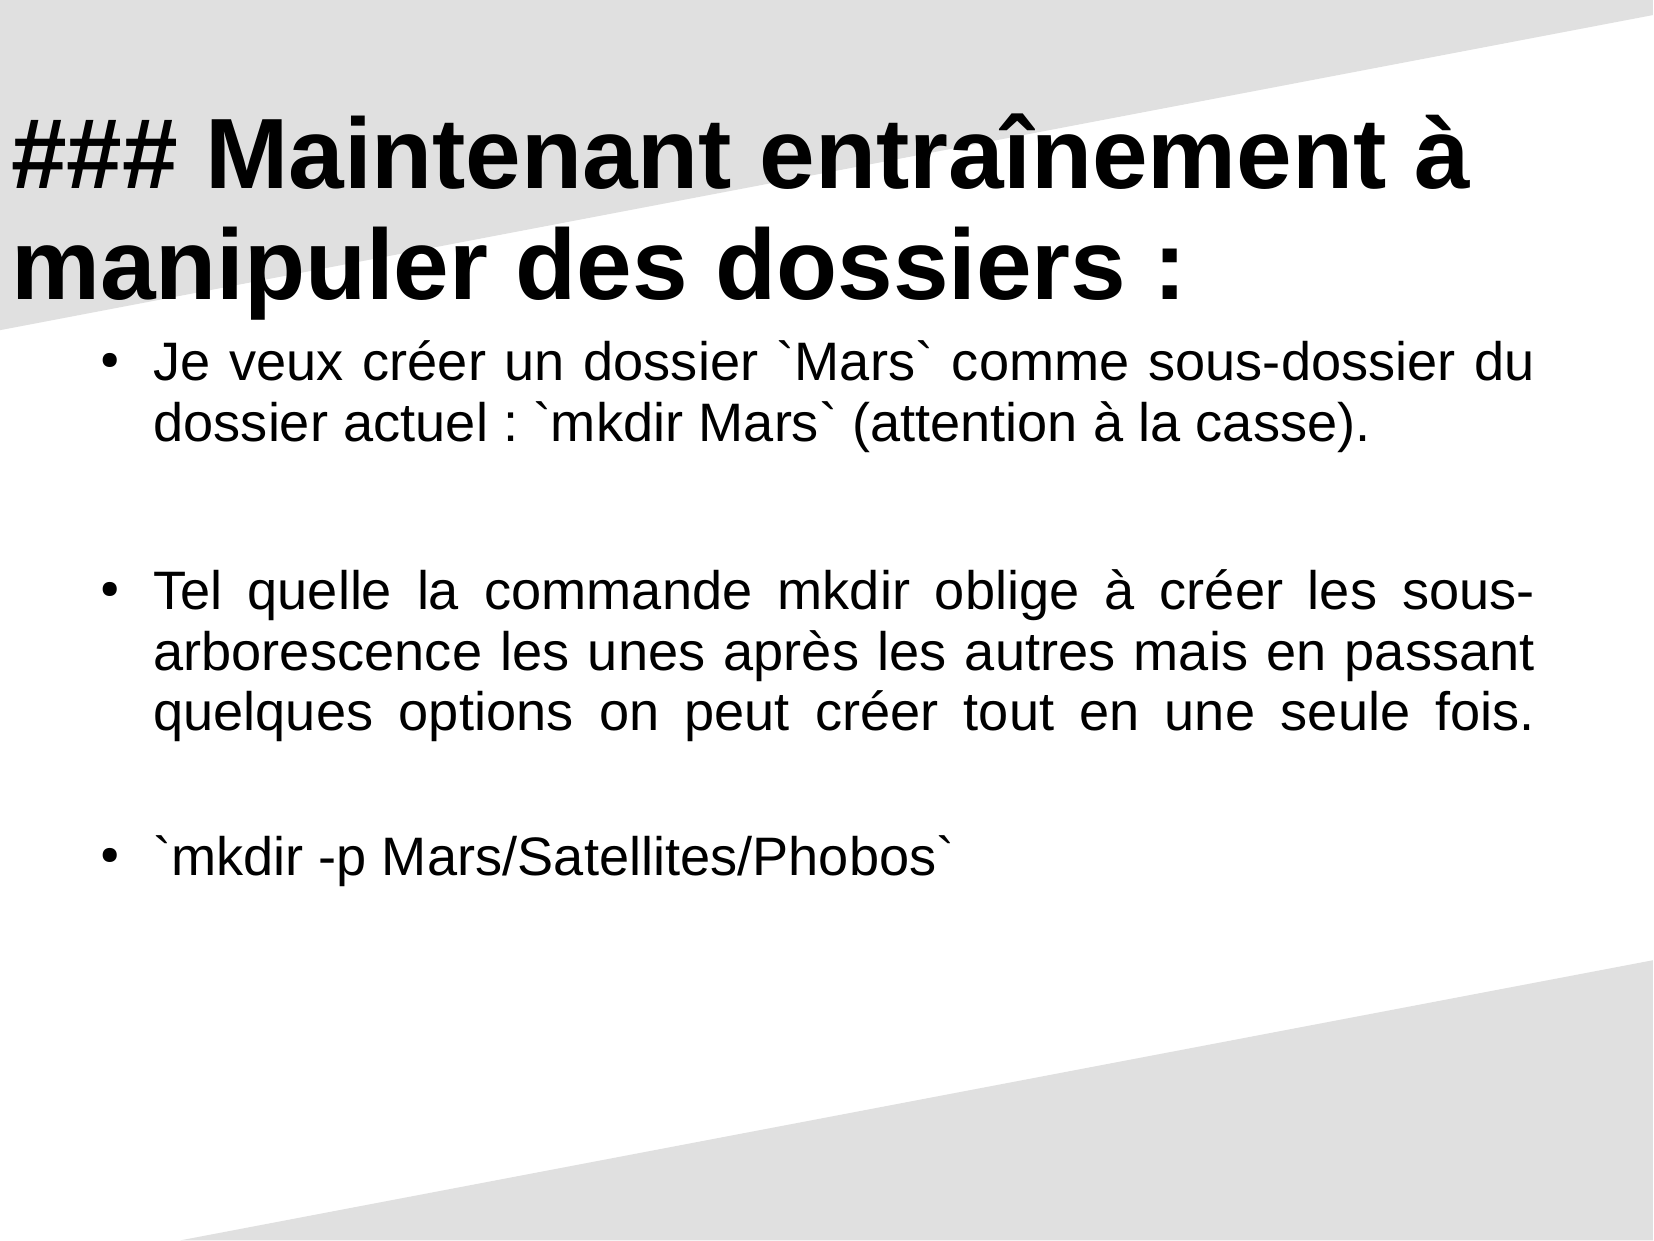

# ### Maintenant entraînement à manipuler des dossiers :
Je veux créer un dossier `Mars` comme sous-dossier du dossier actuel : `mkdir Mars` (attention à la casse).
Tel quelle la commande mkdir oblige à créer les sous-arborescence les unes après les autres mais en passant quelques options on peut créer tout en une seule fois.
`mkdir -p Mars/Satellites/Phobos`